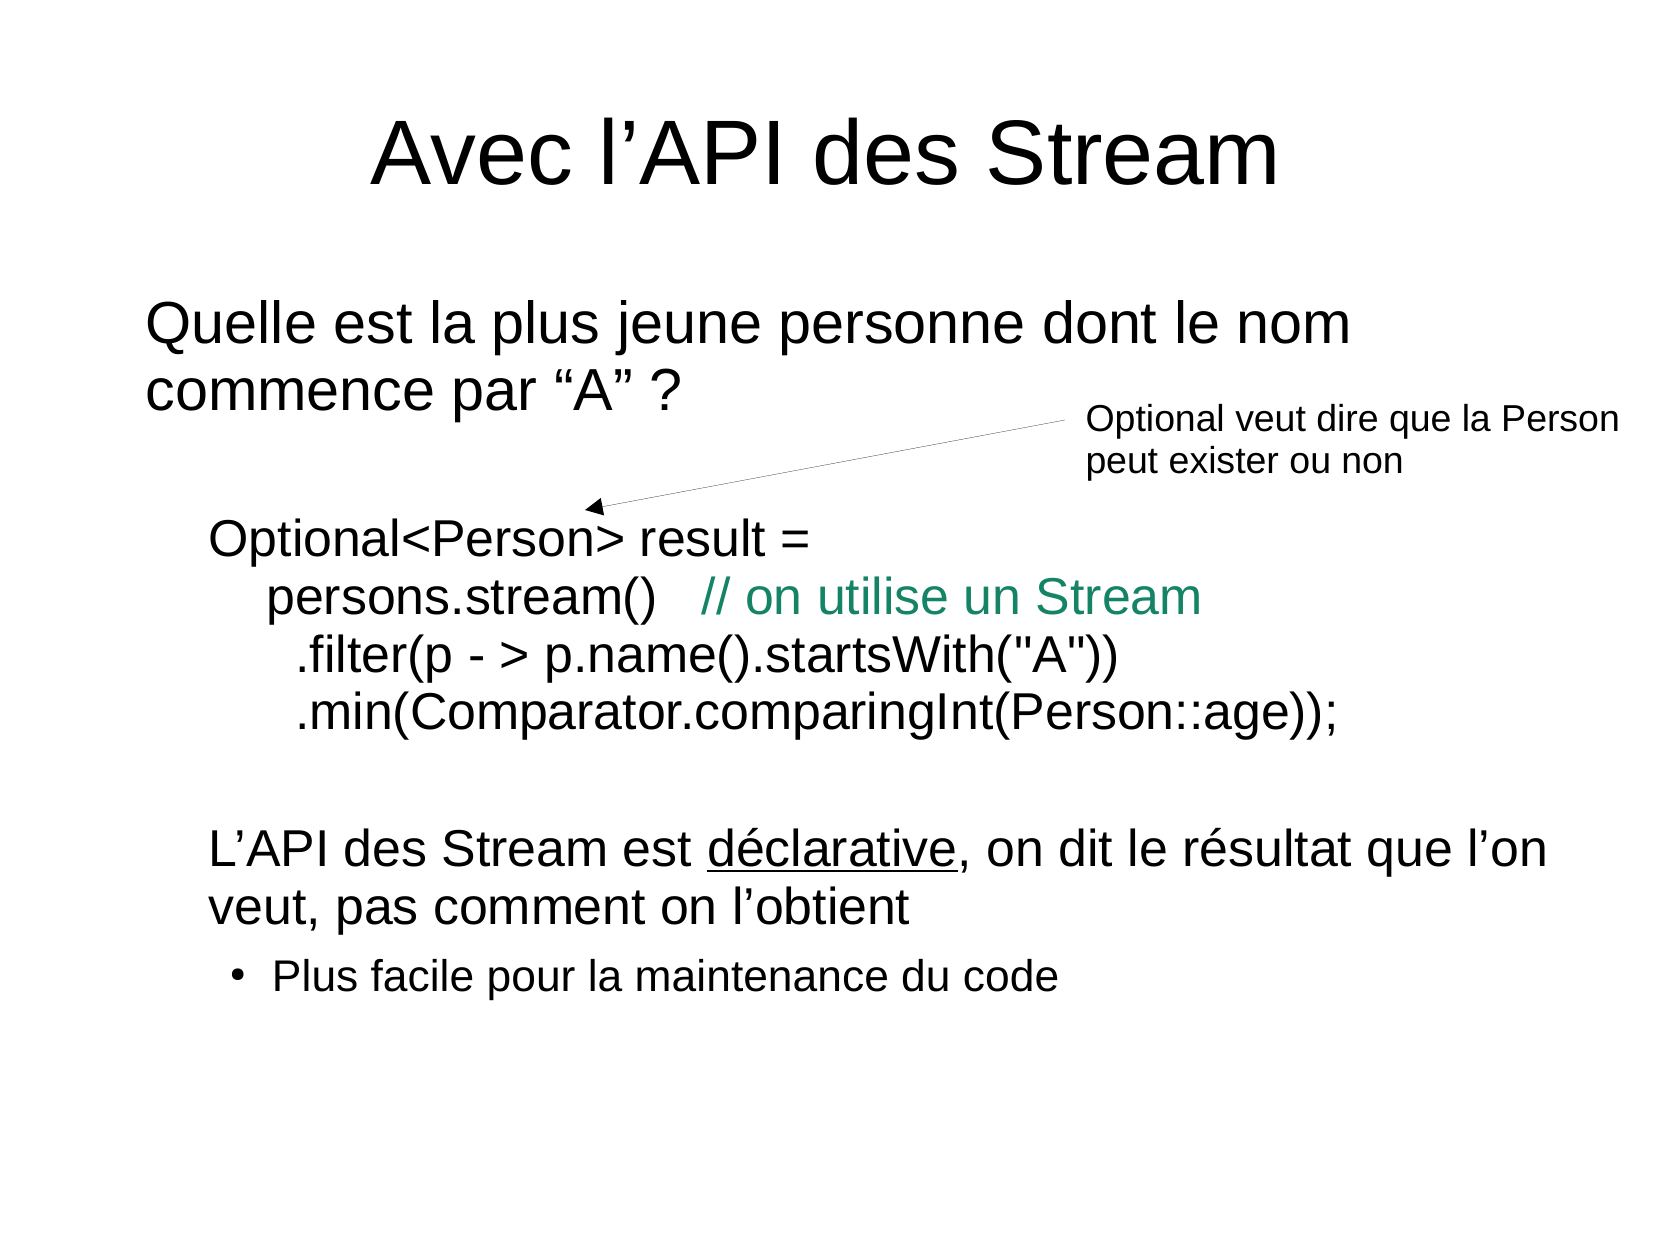

# Avec l’API des Stream
Quelle est la plus jeune personne dont le nom commence par “A” ?
Optional<Person> result =
 persons.stream() // on utilise un Stream
 .filter(p - > p.name().startsWith("A"))
 .min(Comparator.comparingInt(Person::age));
L’API des Stream est déclarative, on dit le résultat que l’on veut, pas comment on l’obtient
Plus facile pour la maintenance du code
Optional veut dire que la Person
peut exister ou non